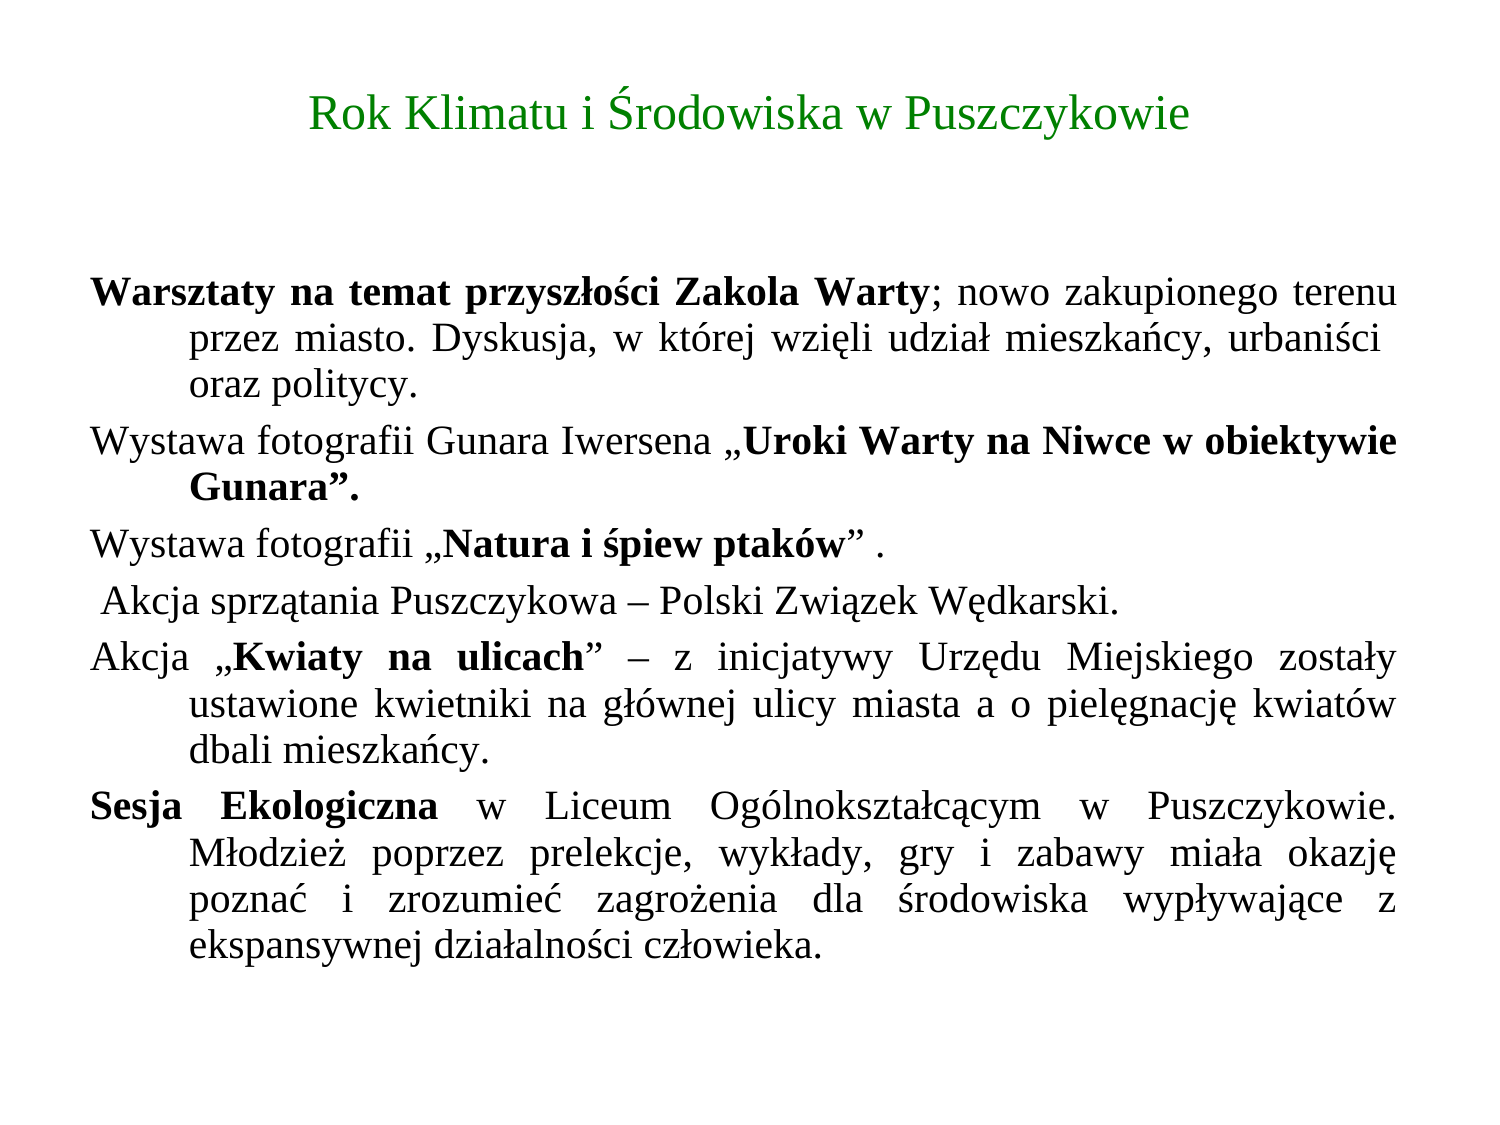

# Rok Klimatu i Środowiska w Puszczykowie
Warsztaty na temat przyszłości Zakola Warty; nowo zakupionego terenu przez miasto. Dyskusja, w której wzięli udział mieszkańcy, urbaniści oraz politycy.
Wystawa fotografii Gunara Iwersena „Uroki Warty na Niwce w obiektywie Gunara”.
Wystawa fotografii „Natura i śpiew ptaków” .
 Akcja sprzątania Puszczykowa – Polski Związek Wędkarski.
Akcja „Kwiaty na ulicach” – z inicjatywy Urzędu Miejskiego zostały ustawione kwietniki na głównej ulicy miasta a o pielęgnację kwiatów dbali mieszkańcy.
Sesja Ekologiczna w Liceum Ogólnokształcącym w Puszczykowie. Młodzież poprzez prelekcje, wykłady, gry i zabawy miała okazję poznać i zrozumieć zagrożenia dla środowiska wypływające z ekspansywnej działalności człowieka.